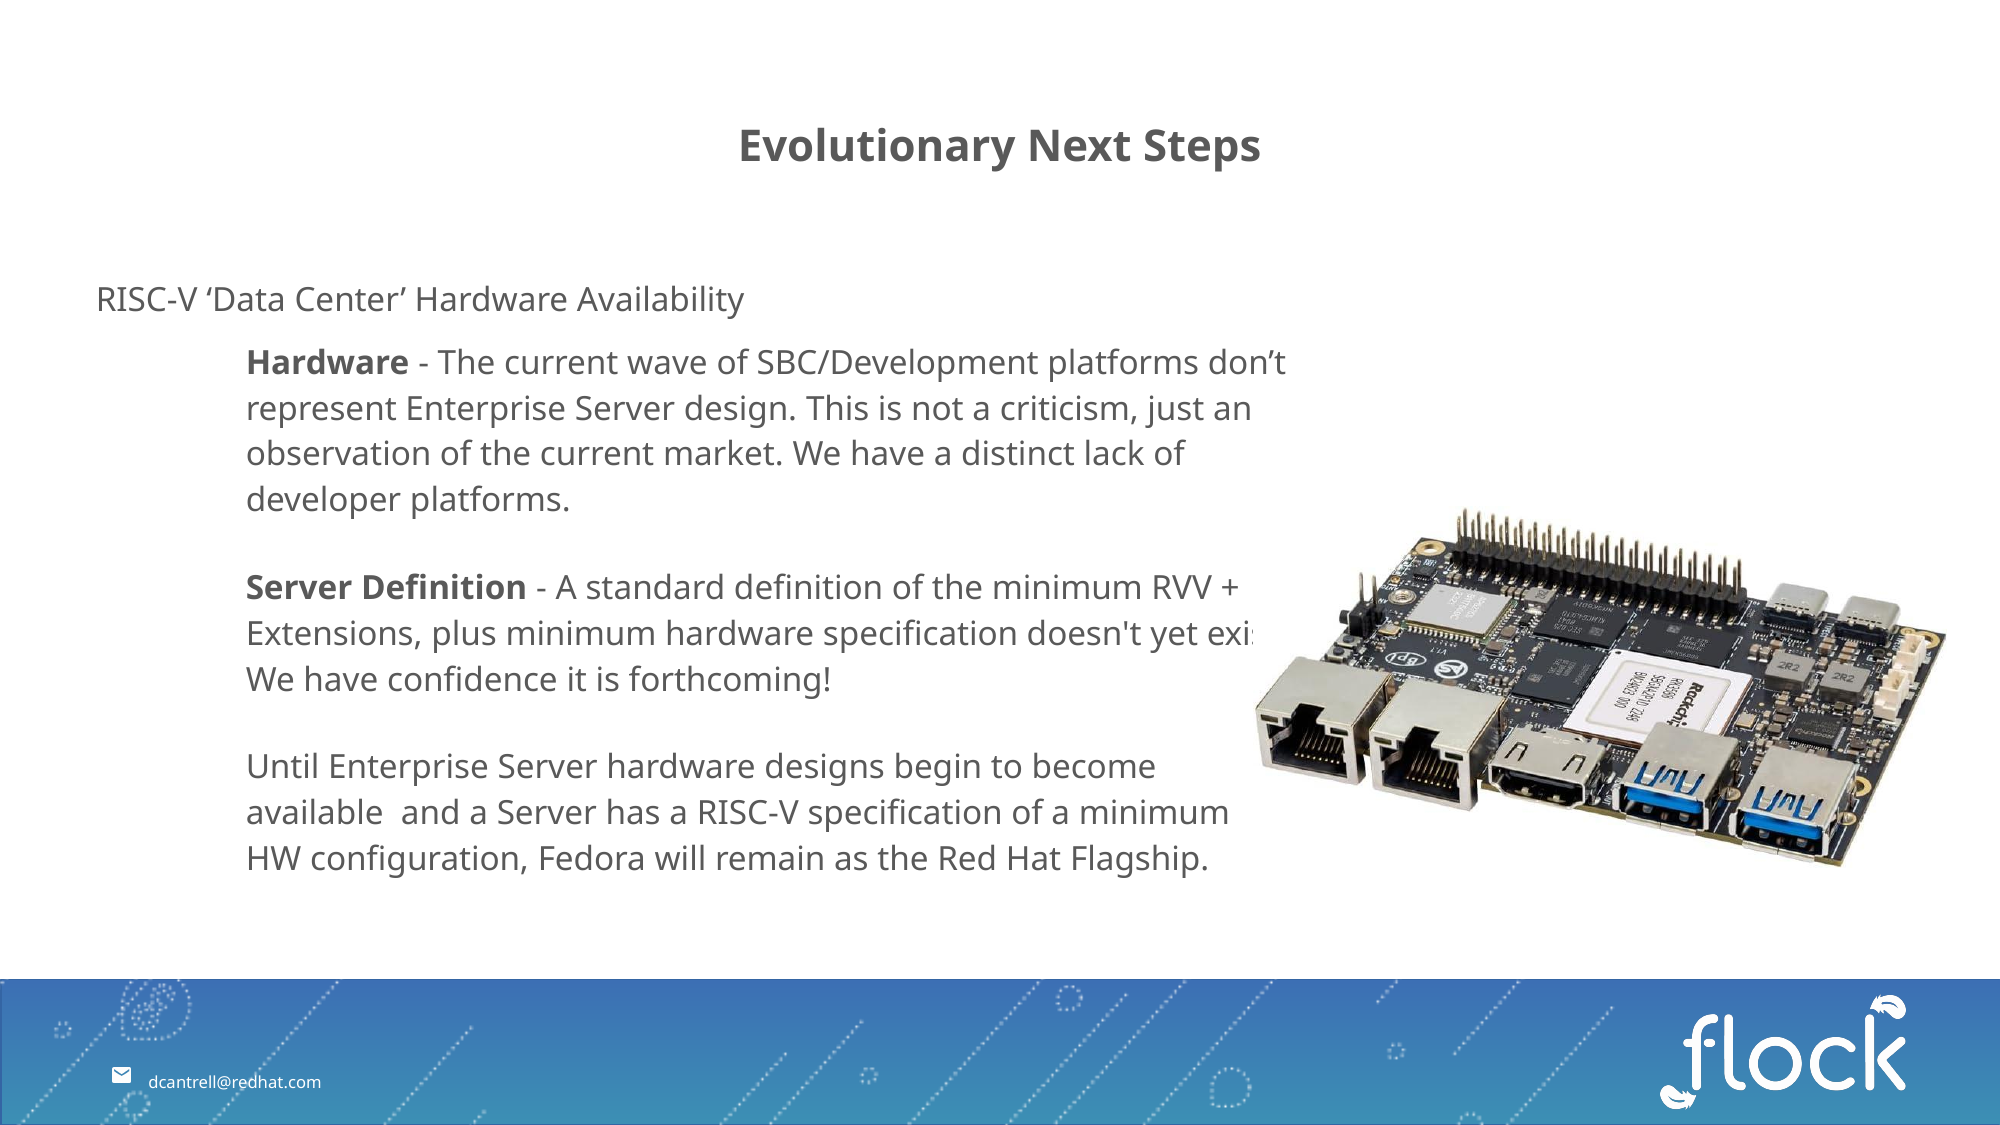

Evolutionary Next Steps
RISC-V ‘Data Center’ Hardware Availability
Hardware - The current wave of SBC/Development platforms don’t represent Enterprise Server design. This is not a criticism, just an observation of the current market. We have a distinct lack of developer platforms.
Server Definition - A standard definition of the minimum RVV + Extensions, plus minimum hardware specification doesn't yet exist. We have confidence it is forthcoming!
Until Enterprise Server hardware designs begin to become available and a Server has a RISC-V specification of a minimum HW configuration, Fedora will remain as the Red Hat Flagship.
# dcantrell@redhat.com